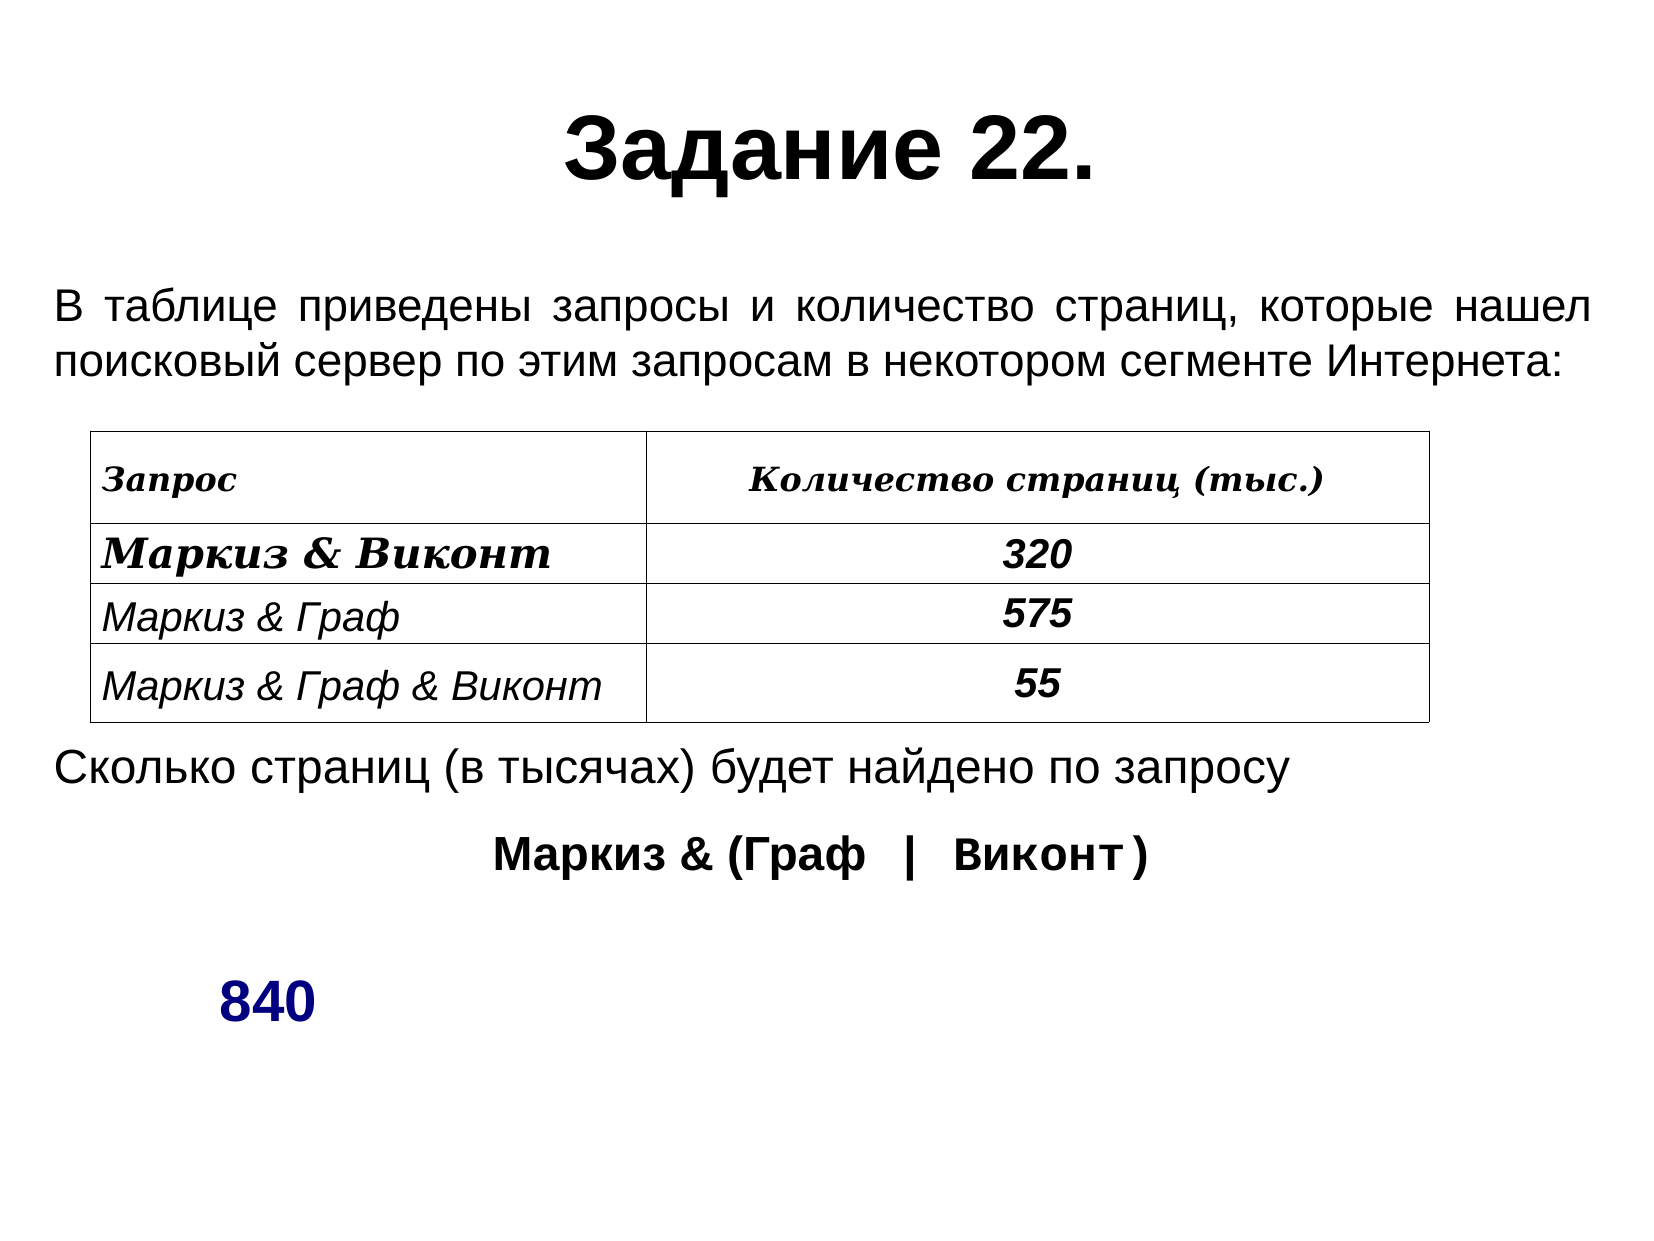

# Задание 22.
В таблице приведены запросы и количество страниц, которые нашел поисковый сервер по этим запросам в некотором сегменте Интернета:
Сколько страниц (в тысячах) будет найдено по запросу
Маркиз & (Граф | Виконт)
 	 840
| Запрос | Количество страниц (тыс.) |
| --- | --- |
| Маркиз & Виконт | 320 |
| Маркиз & Граф | 575 |
| Маркиз & Граф & Виконт | 55 |